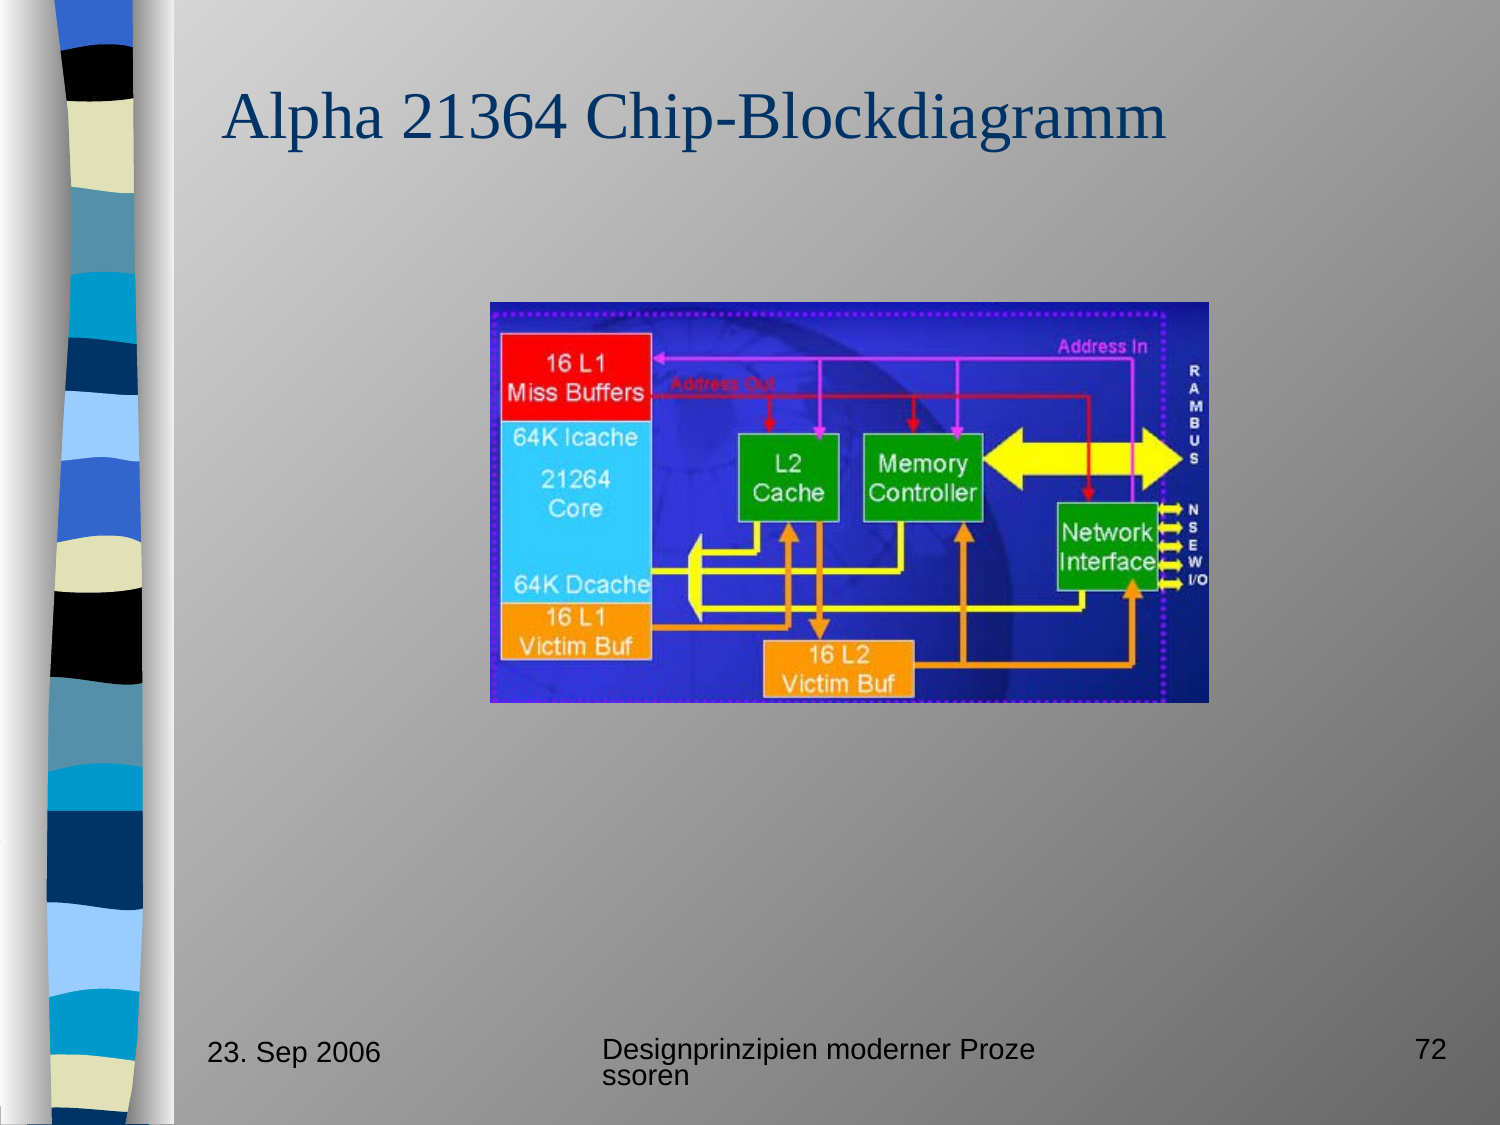

# Alpha 21364 Chip-Blockdiagramm
Designprinzipien moderner Prozessoren
72